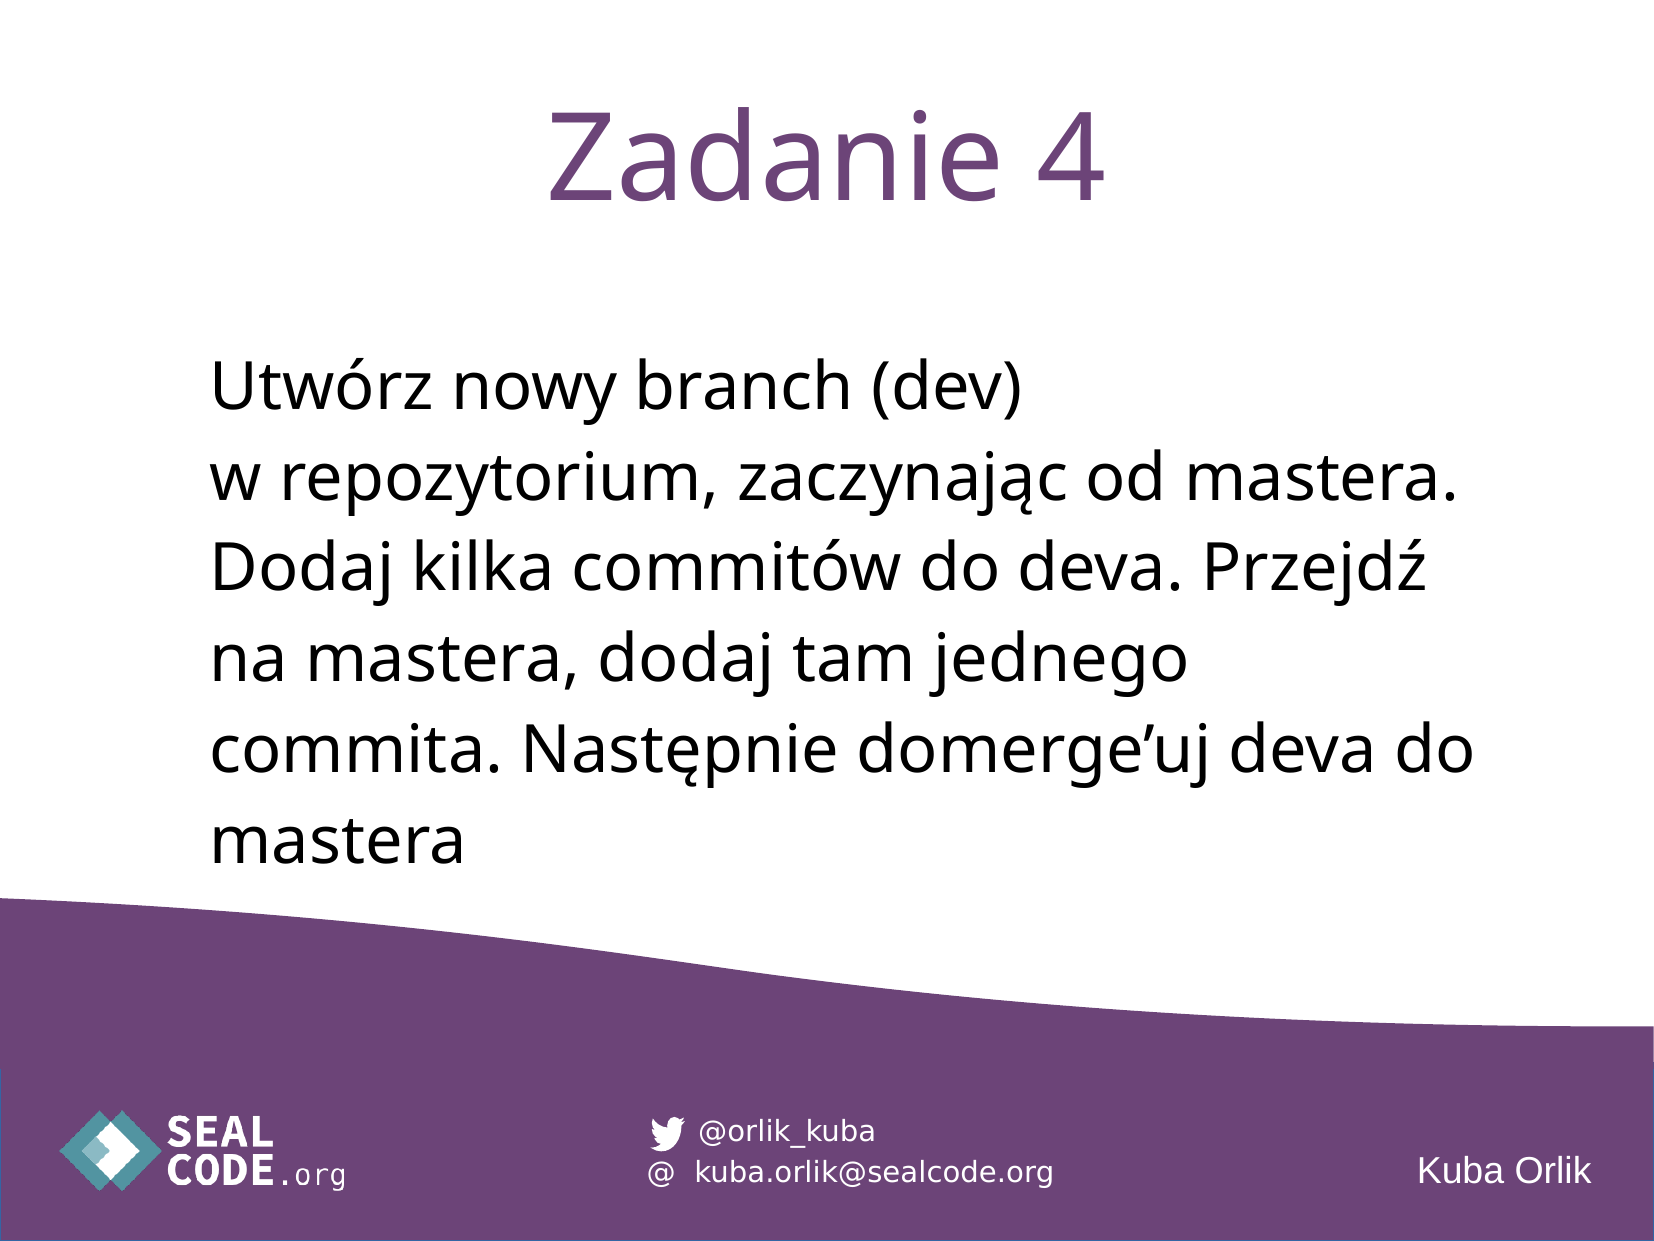

# Zadanie 4
Utwórz nowy branch (dev) w repozytorium, zaczynając od mastera.
Dodaj kilka commitów do deva. Przejdź na mastera, dodaj tam jednego commita. Następnie domerge’uj deva do mastera